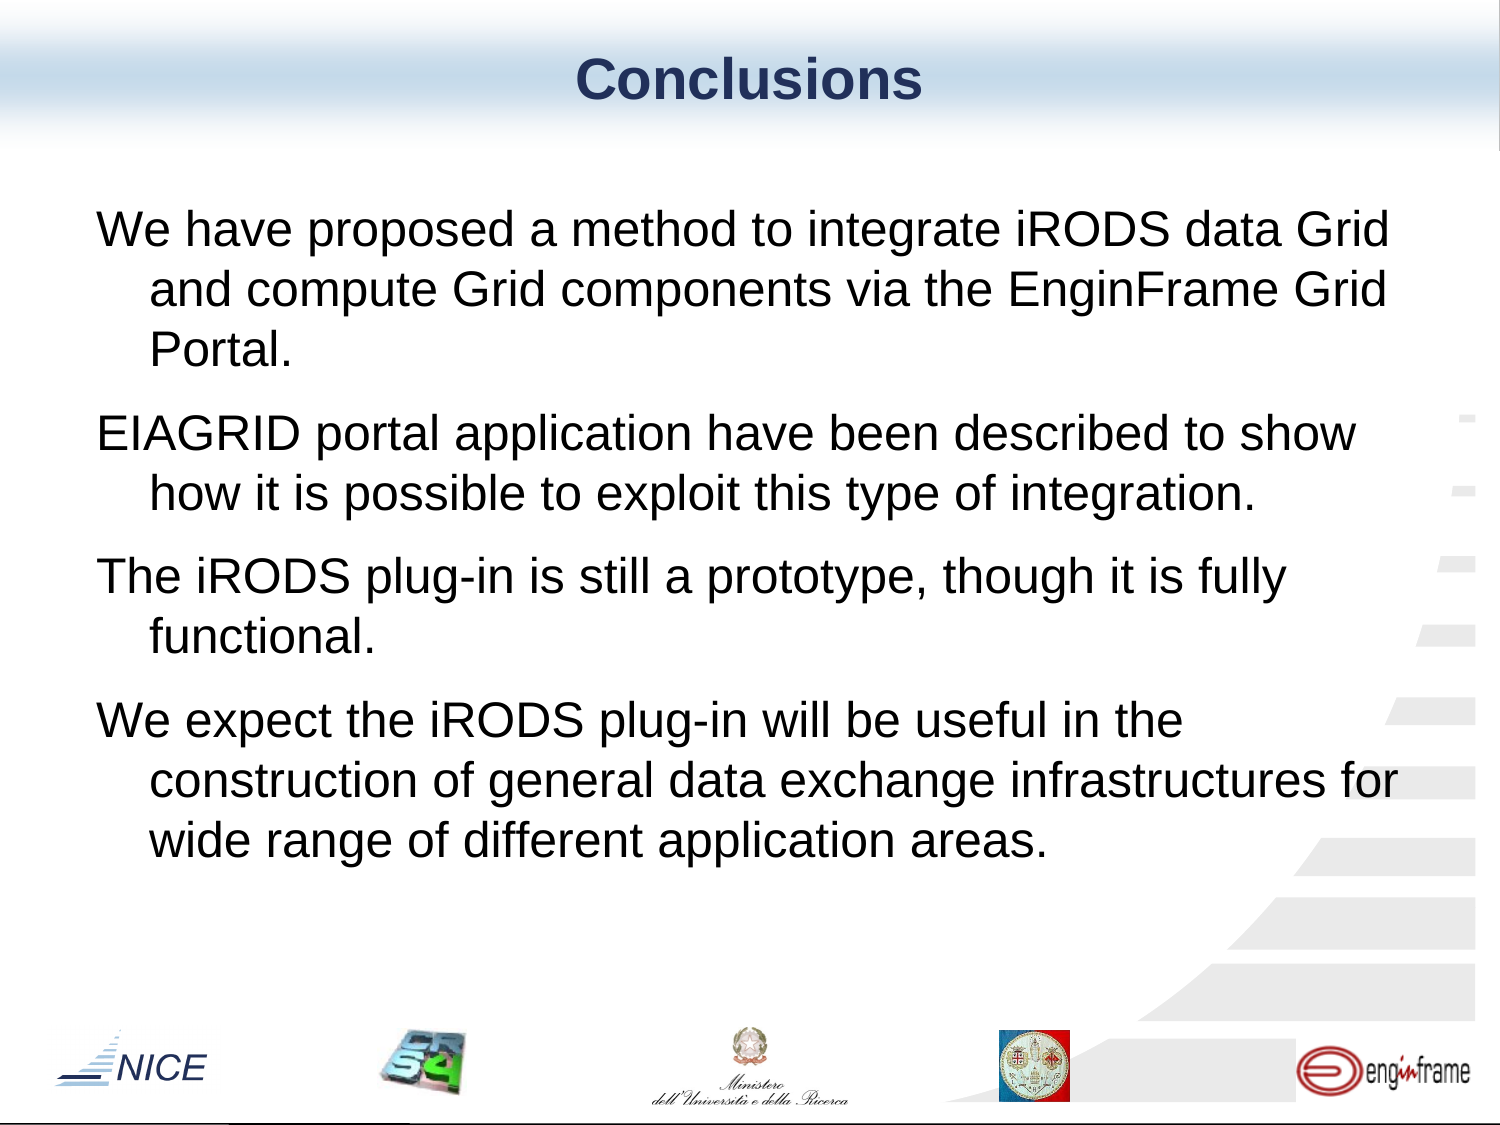

Conclusions
We have proposed a method to integrate iRODS data Grid and compute Grid components via the EnginFrame Grid Portal.
EIAGRID portal application have been described to show how it is possible to exploit this type of integration.
The iRODS plug-in is still a prototype, though it is fully functional.
We expect the iRODS plug-in will be useful in the construction of general data exchange infrastructures for wide range of different application areas.